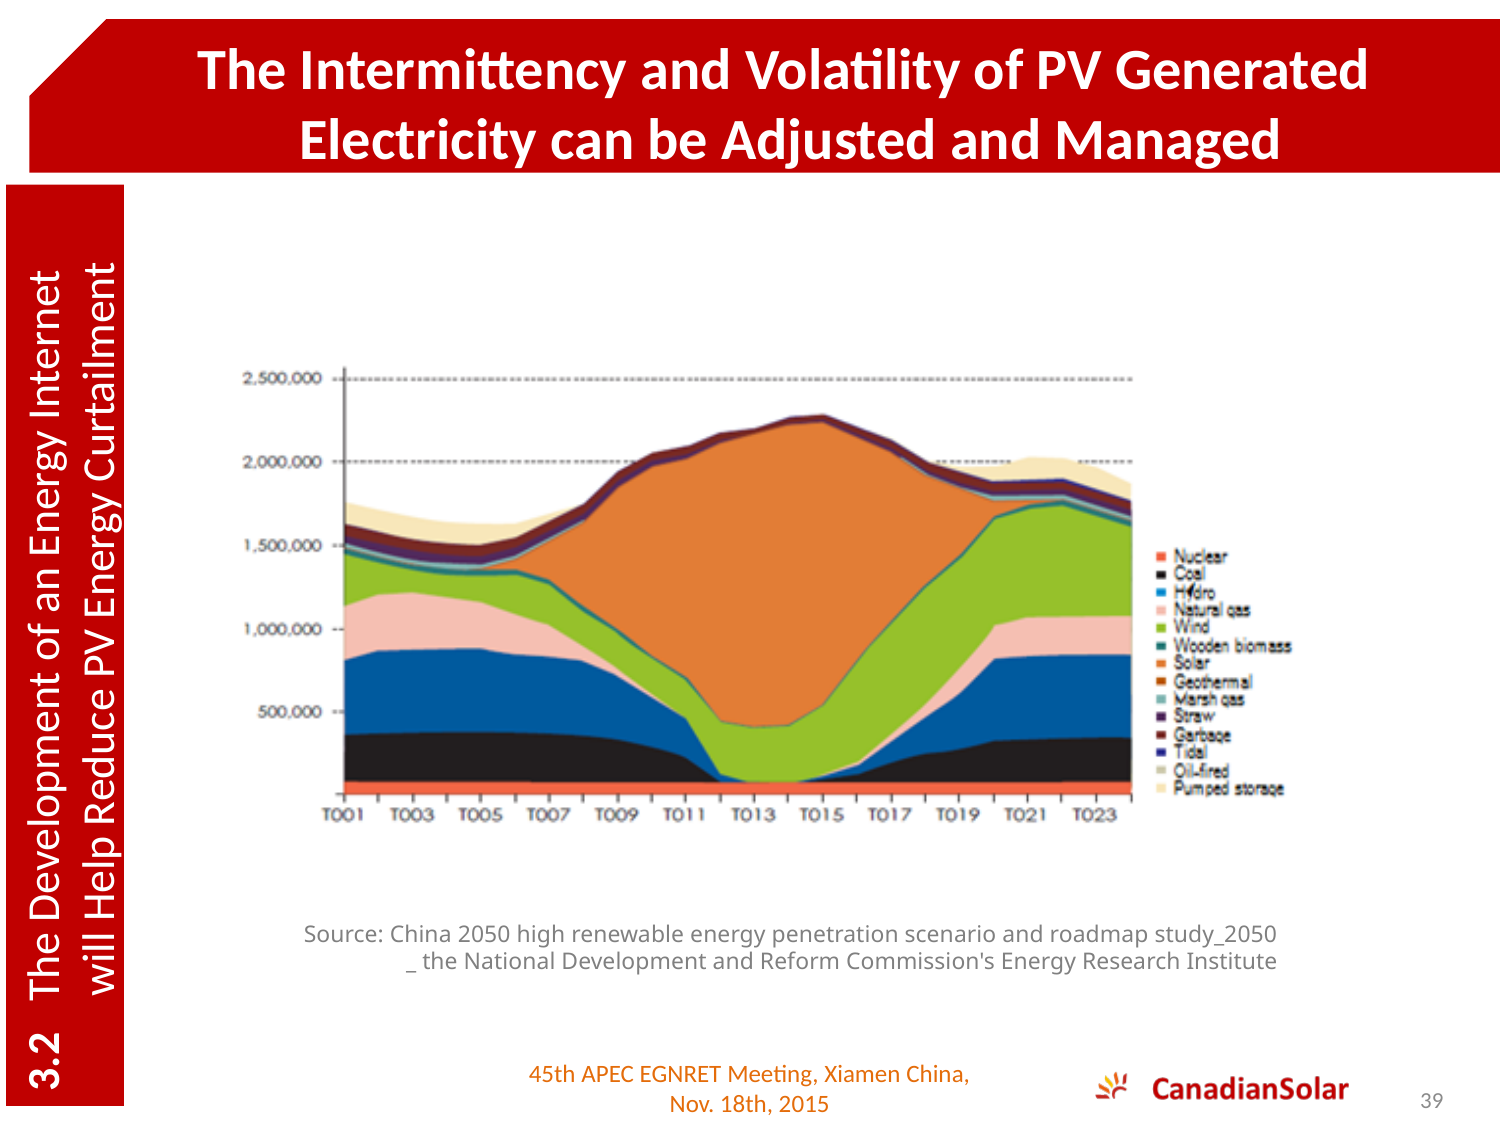

The Intermittency and Volatility of PV Generated
 Electricity can be Adjusted and Managed
3.2 The Development of an Energy Internet
 will Help Reduce PV Energy Curtailment
Source: China 2050 high renewable energy penetration scenario and roadmap study_2050
 _ the National Development and Reform Commission's Energy Research Institute
45th APEC EGNRET Meeting, Xiamen China, Nov. 18th, 2015